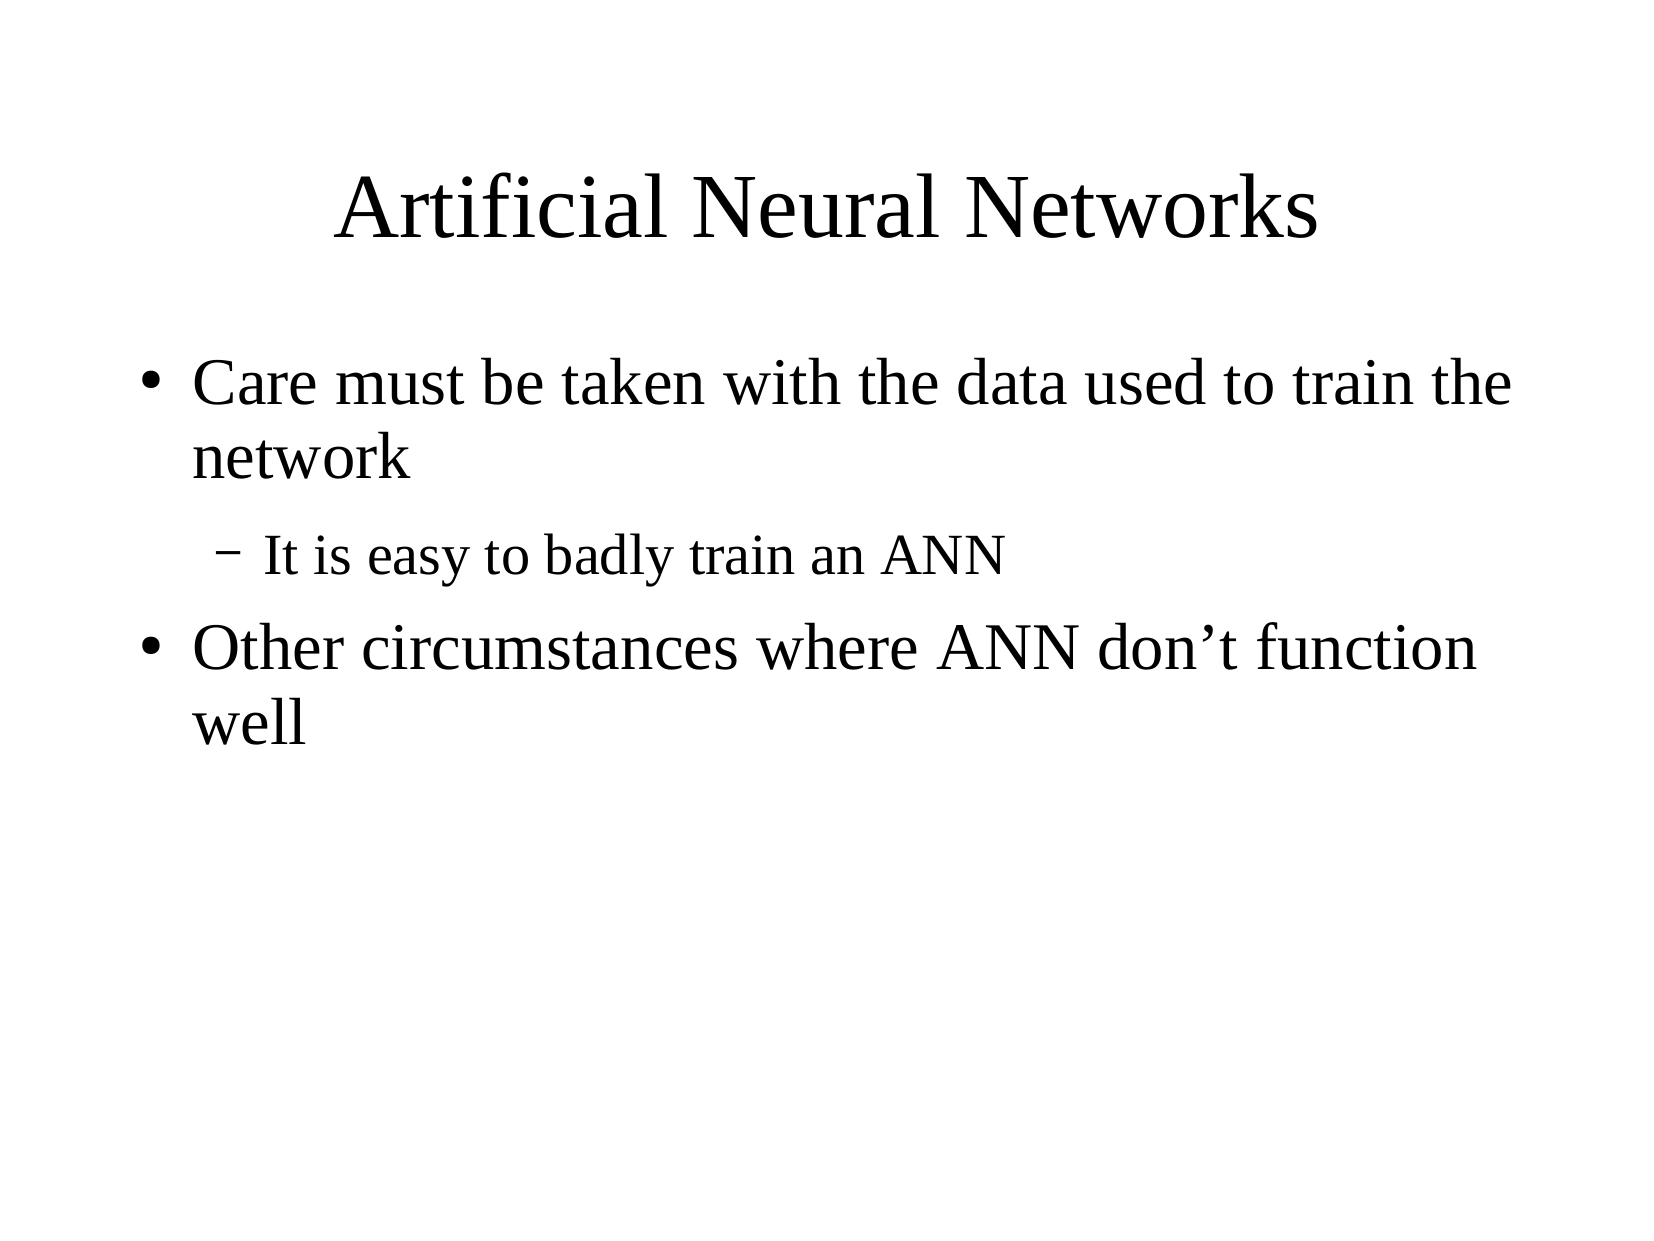

# Artificial Neural Networks
Care must be taken with the data used to train the network
It is easy to badly train an ANN
Other circumstances where ANN don’t function well